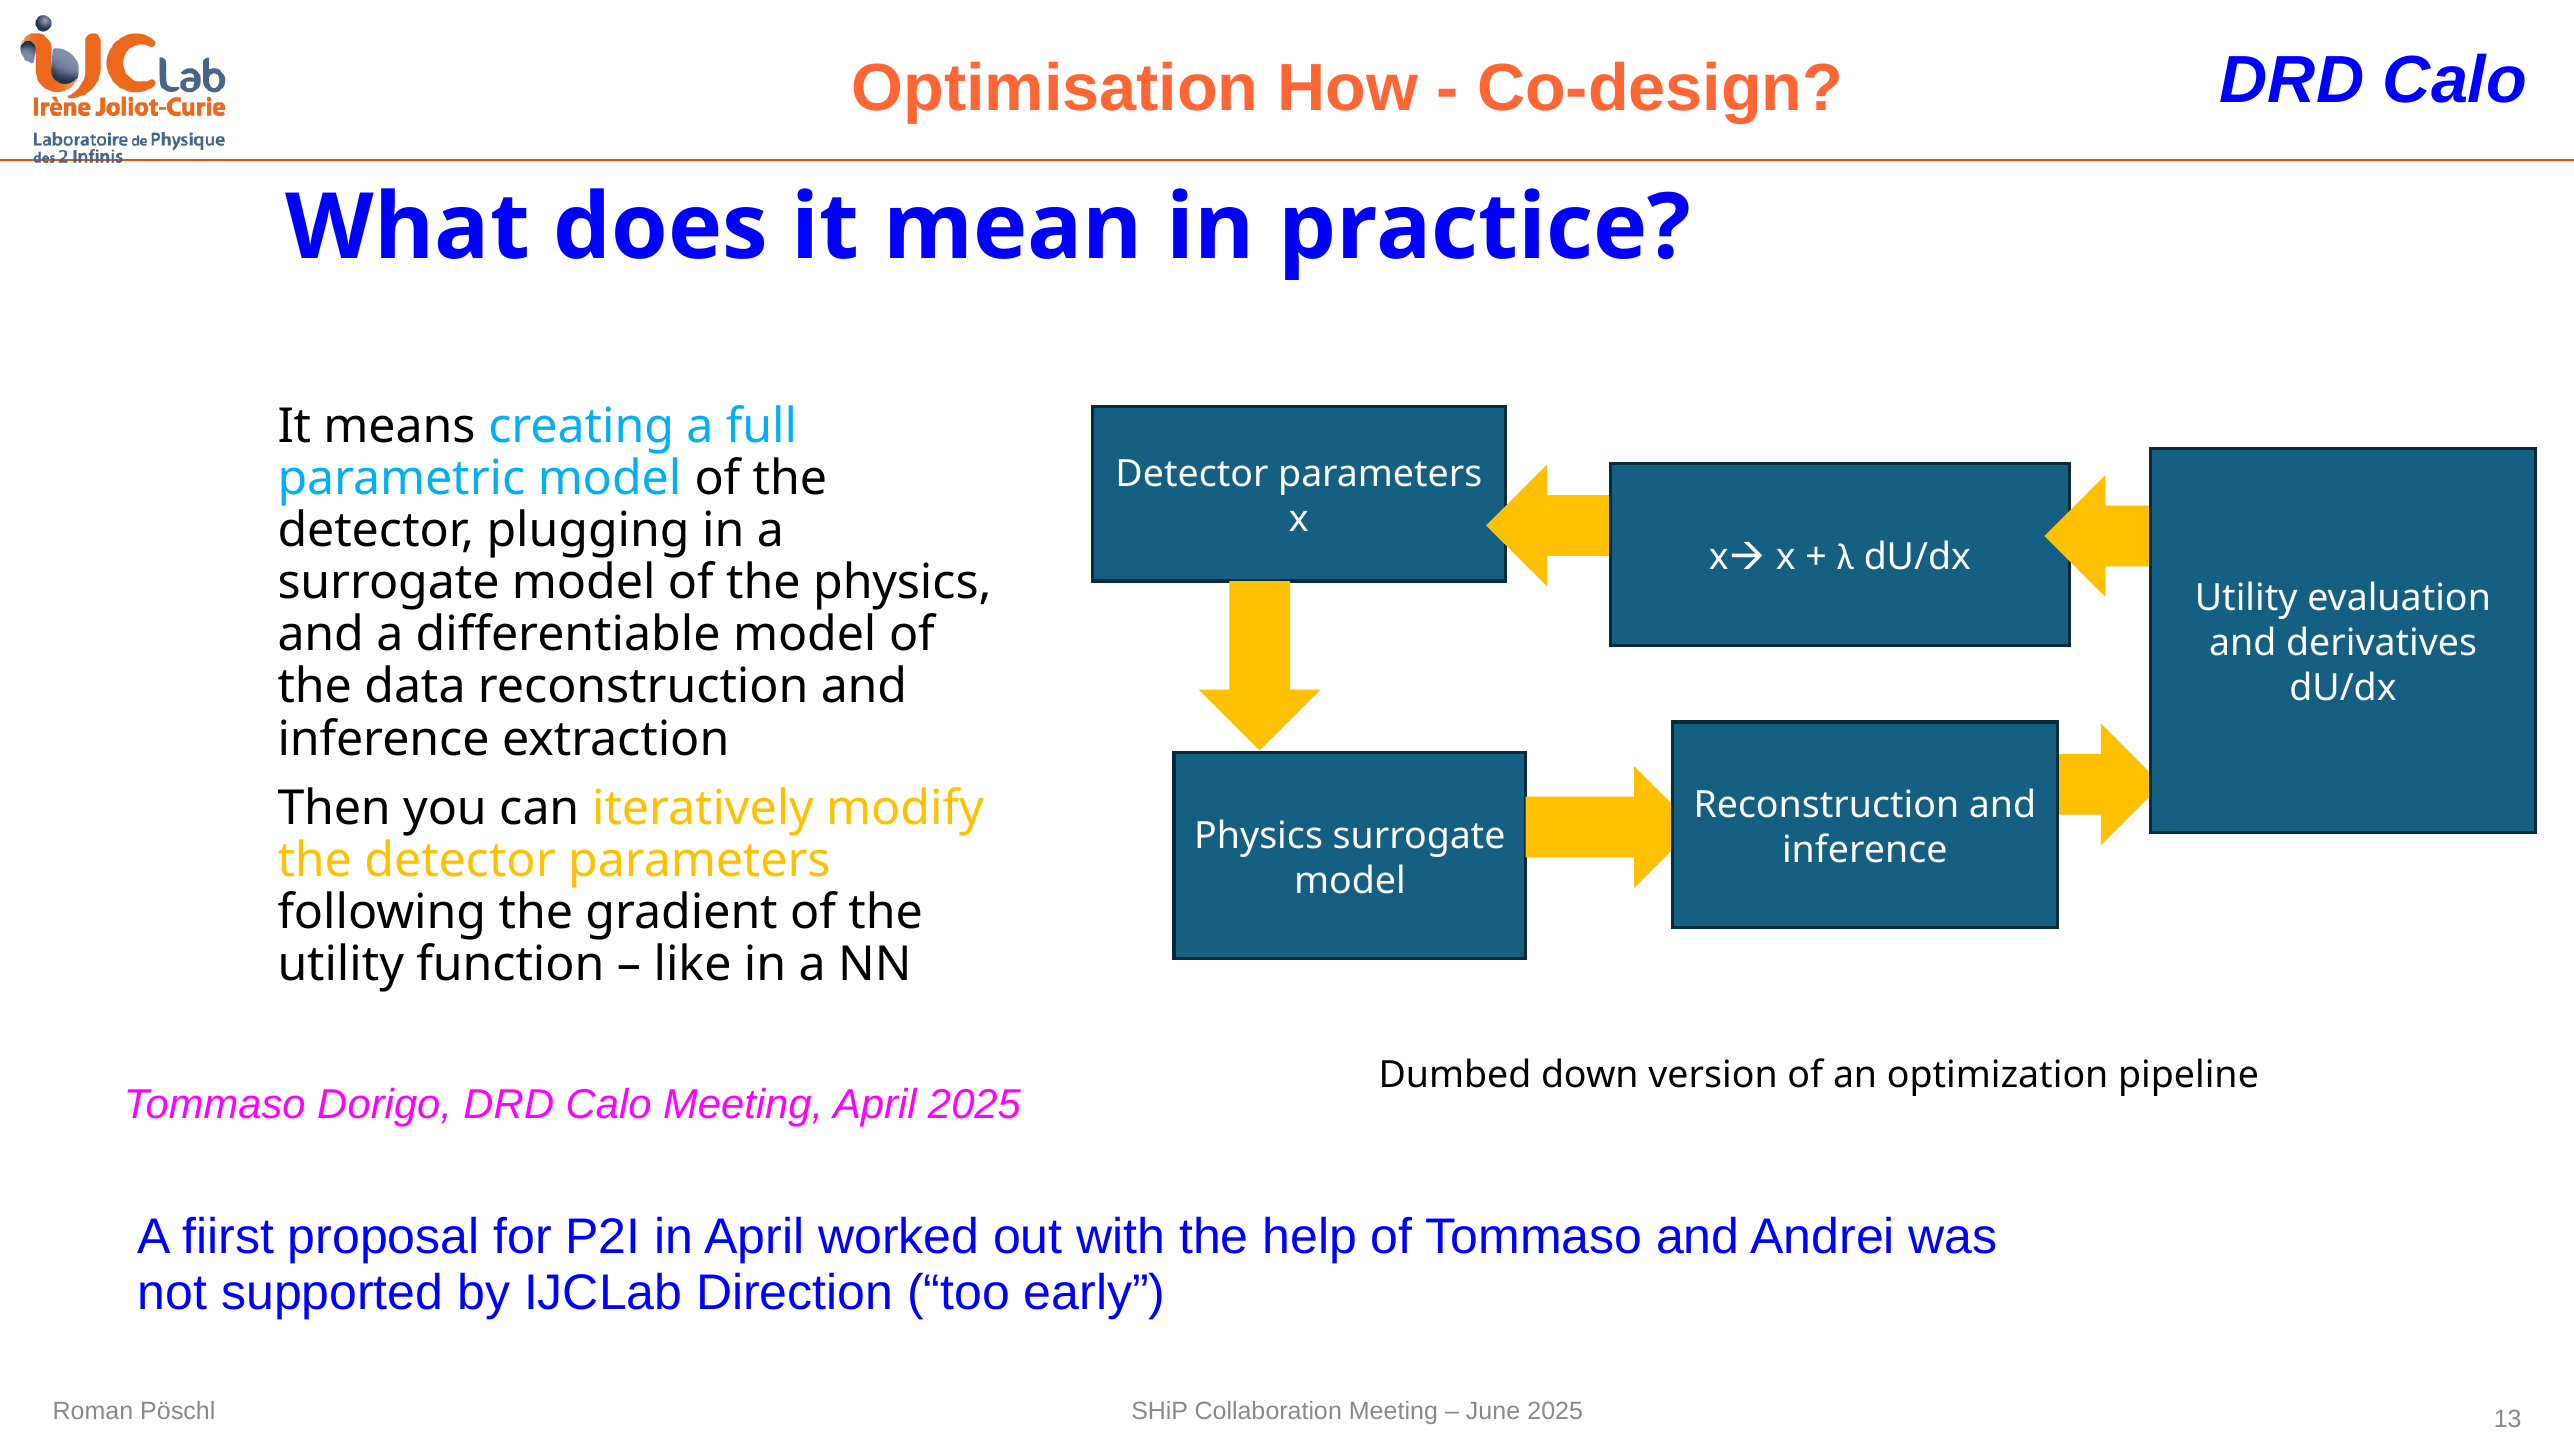

# Optimisation How - Co-design?
What does it mean in practice?
It means creating a full parametric model of the detector, plugging in a surrogate model of the physics, and a differentiable model of the data reconstruction and inference extraction
Then you can iteratively modify the detector parameters following the gradient of the utility function – like in a NN
Detector parameters x
Utility evaluation and derivatives dU/dx
x x + λ dU/dx
Reconstruction and inference
Physics surrogate model
Dumbed down version of an optimization pipeline
Tommaso Dorigo, DRD Calo Meeting, April 2025
A fiirst proposal for P2I in April worked out with the help of Tommaso and Andrei was
not supported by IJCLab Direction (“too early”)